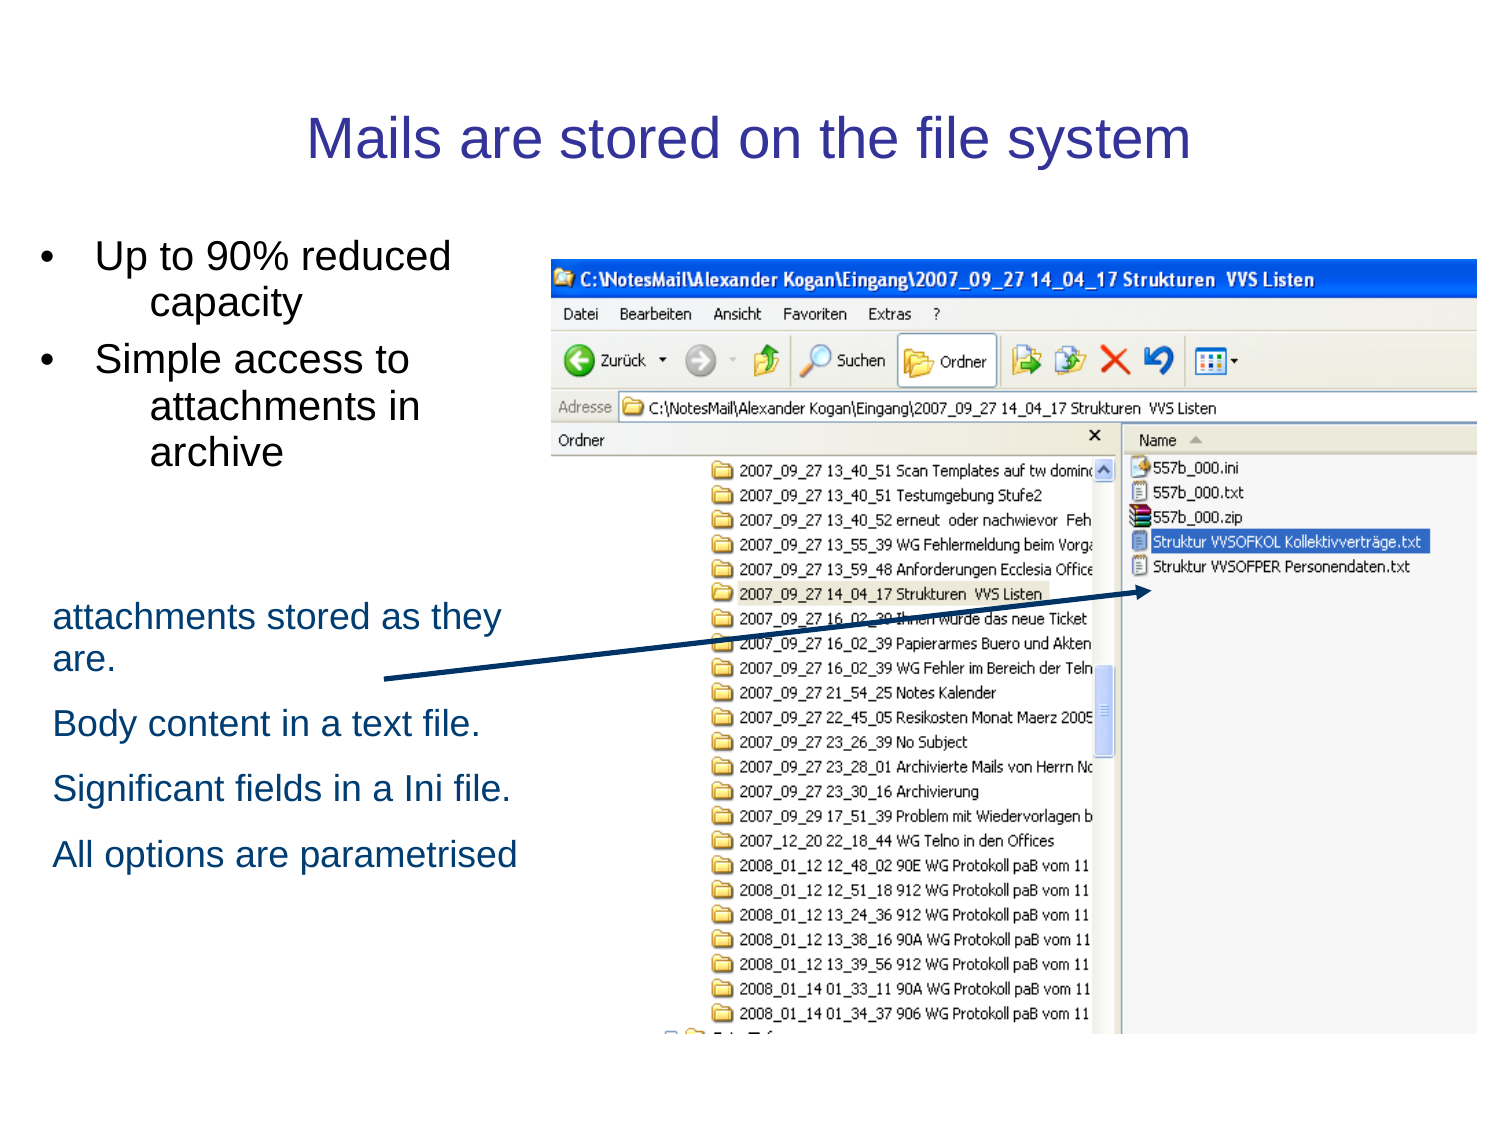

# Mails are stored on the file system
Up to 90% reduced capacity
Simple access to attachments in archive
attachments stored as they are.
Body content in a text file.
Significant fields in a Ini file.
All options are parametrised